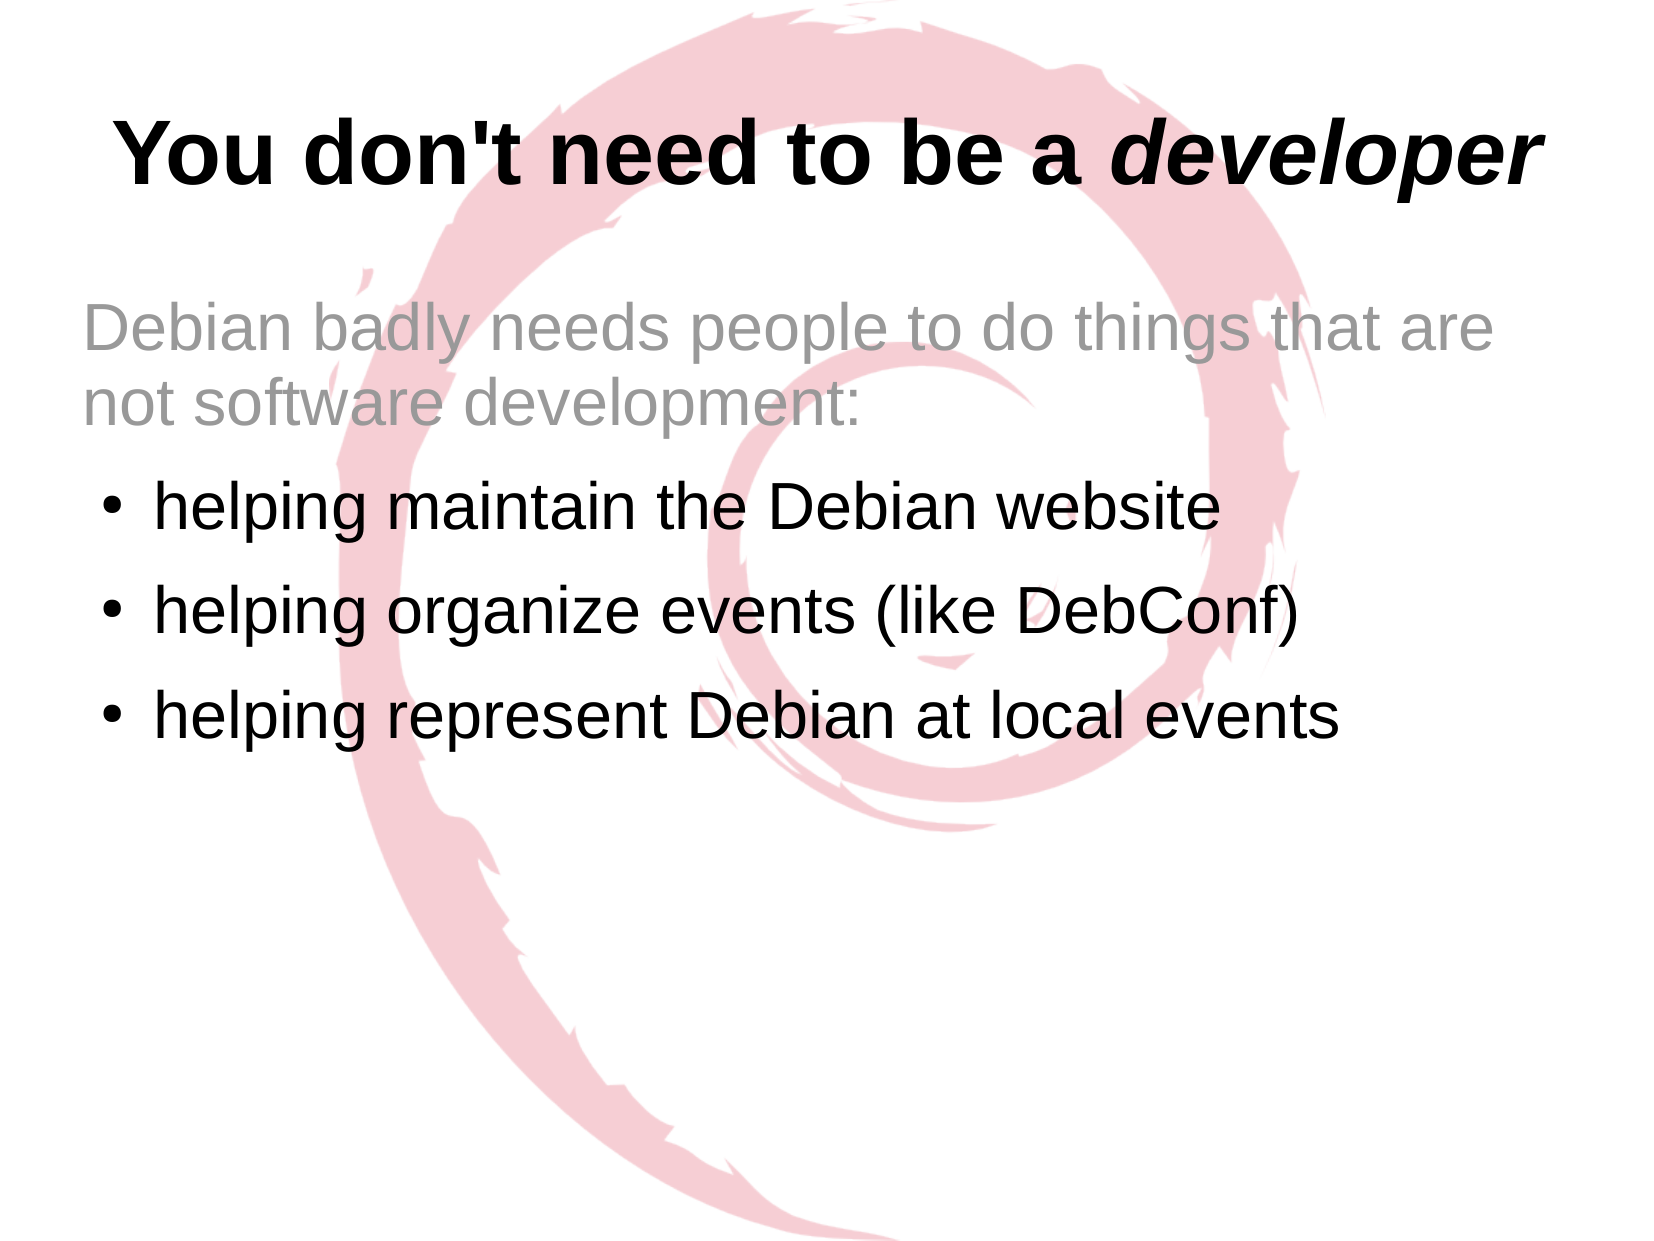

# You don't need to be a developer
Debian badly needs people to do things that are not software development:
helping maintain the Debian website
helping organize events (like DebConf)
helping represent Debian at local events